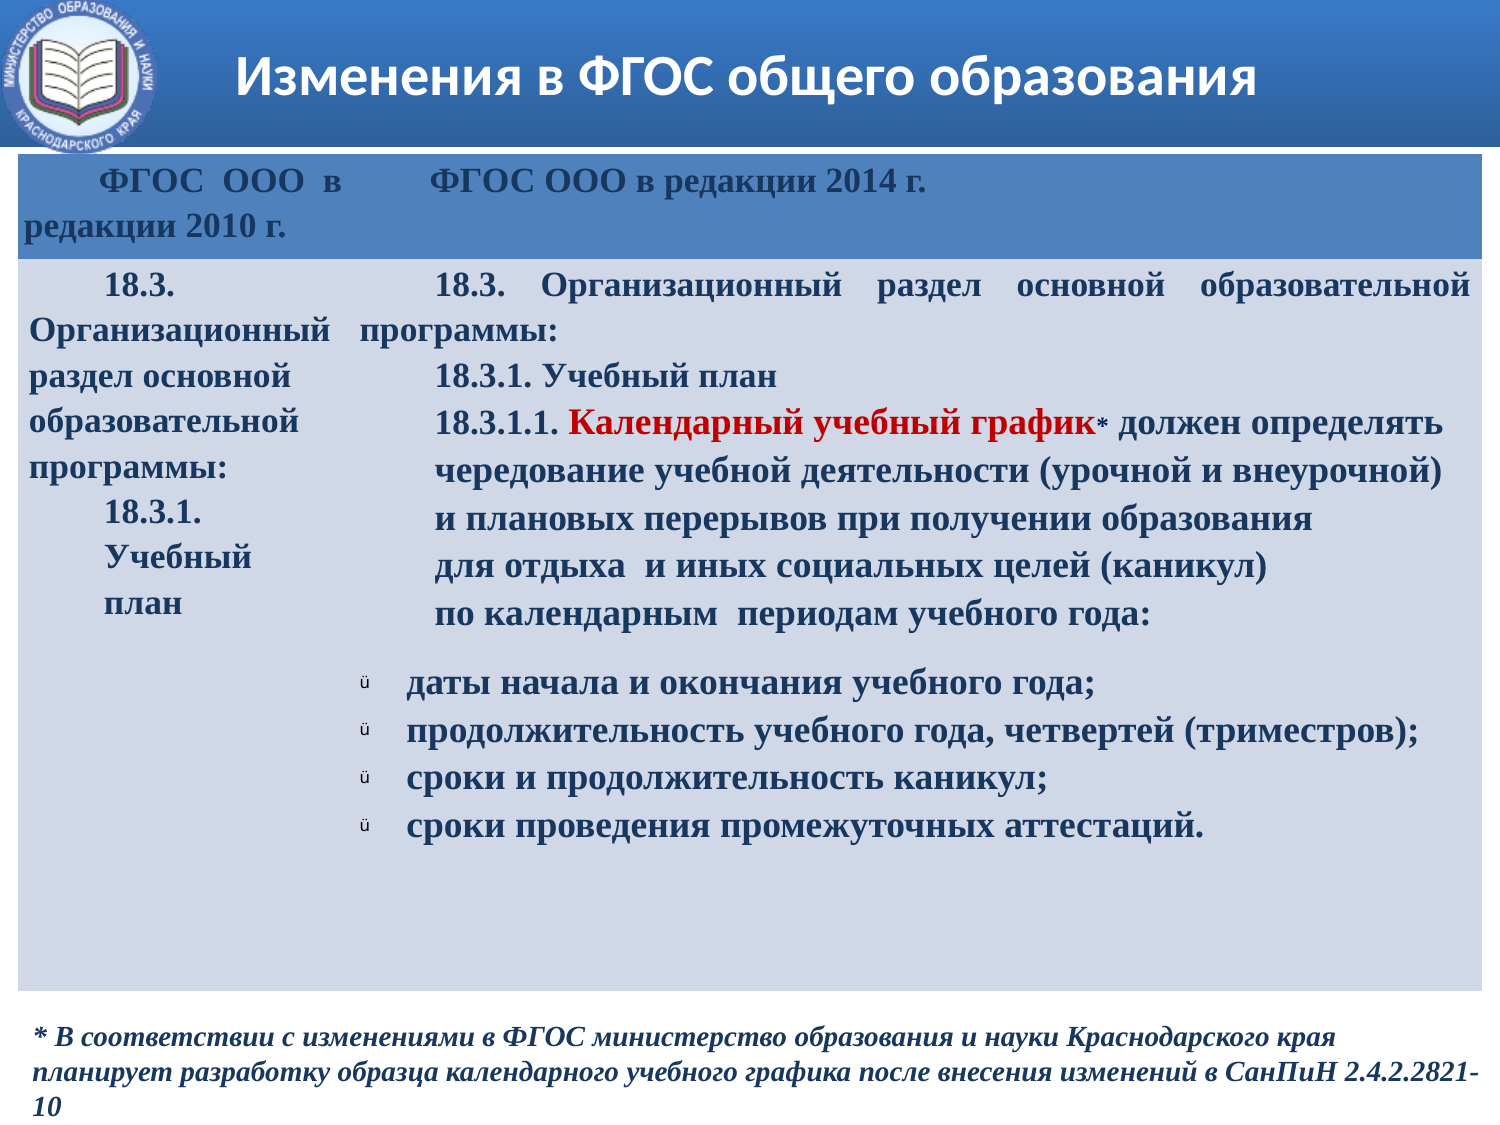

Изменения в ФГОС общего образования
| ФГОС ООО в редакции 2010 г. | ФГОС ООО в редакции 2014 г. |
| --- | --- |
| 18.3. Организационный раздел основной образовательной программы: 18.3.1. Учебный план | 18.3. Организационный раздел основной образовательной программы: 18.3.1. Учебный план 18.3.1.1. Календарный учебный график\* должен определять чередование учебной деятельности (урочной и внеурочной) и плановых перерывов при получении образования для отдыха и иных социальных целей (каникул) по календарным периодам учебного года: даты начала и окончания учебного года; продолжительность учебного года, четвертей (триместров); сроки и продолжительность каникул; сроки проведения промежуточных аттестаций. |
* В соответствии с изменениями в ФГОС министерство образования и науки Краснодарского края планирует разработку образца календарного учебного графика после внесения изменений в СанПиН 2.4.2.2821-10